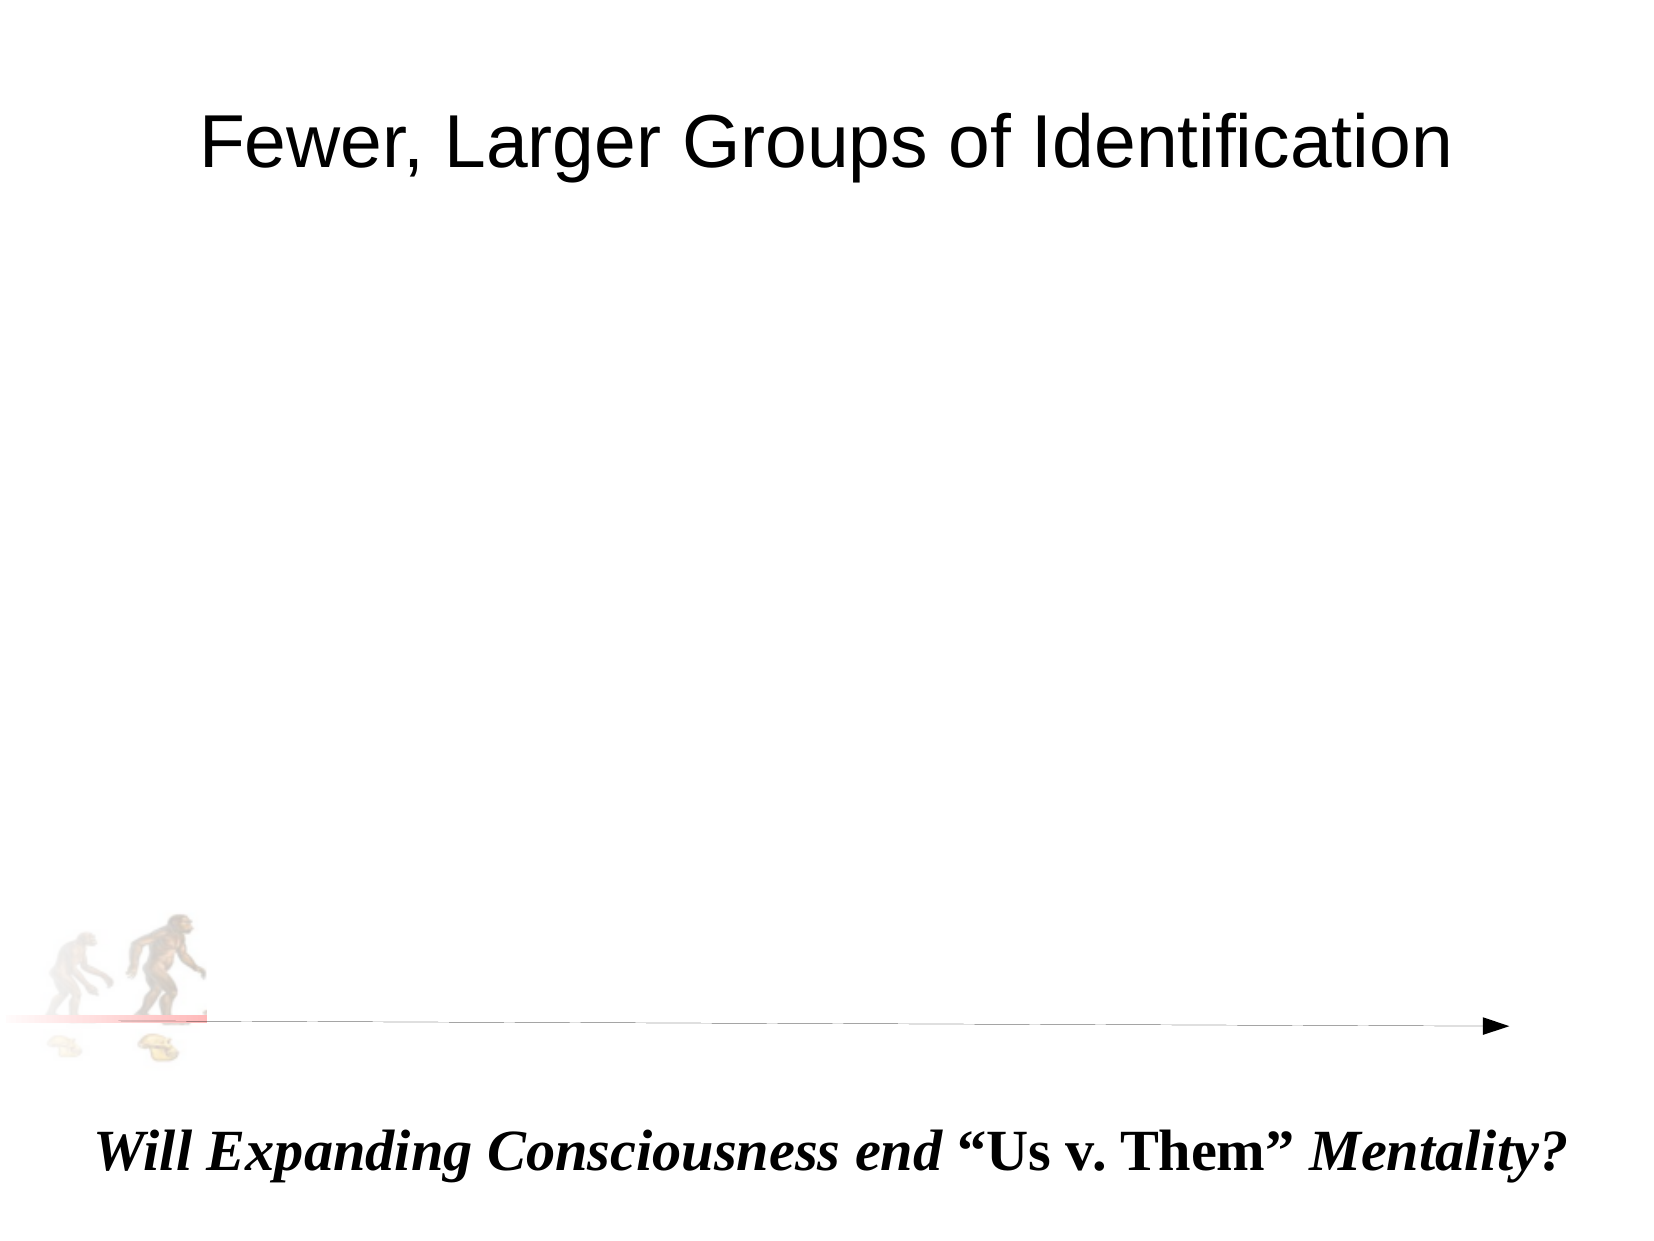

# Fewer, Larger Groups of Identification
Ω
Global Village
~1010
Nation
States
Tribes
Families
<150
Will Expanding Consciousness end “Us v. Them” Mentality?